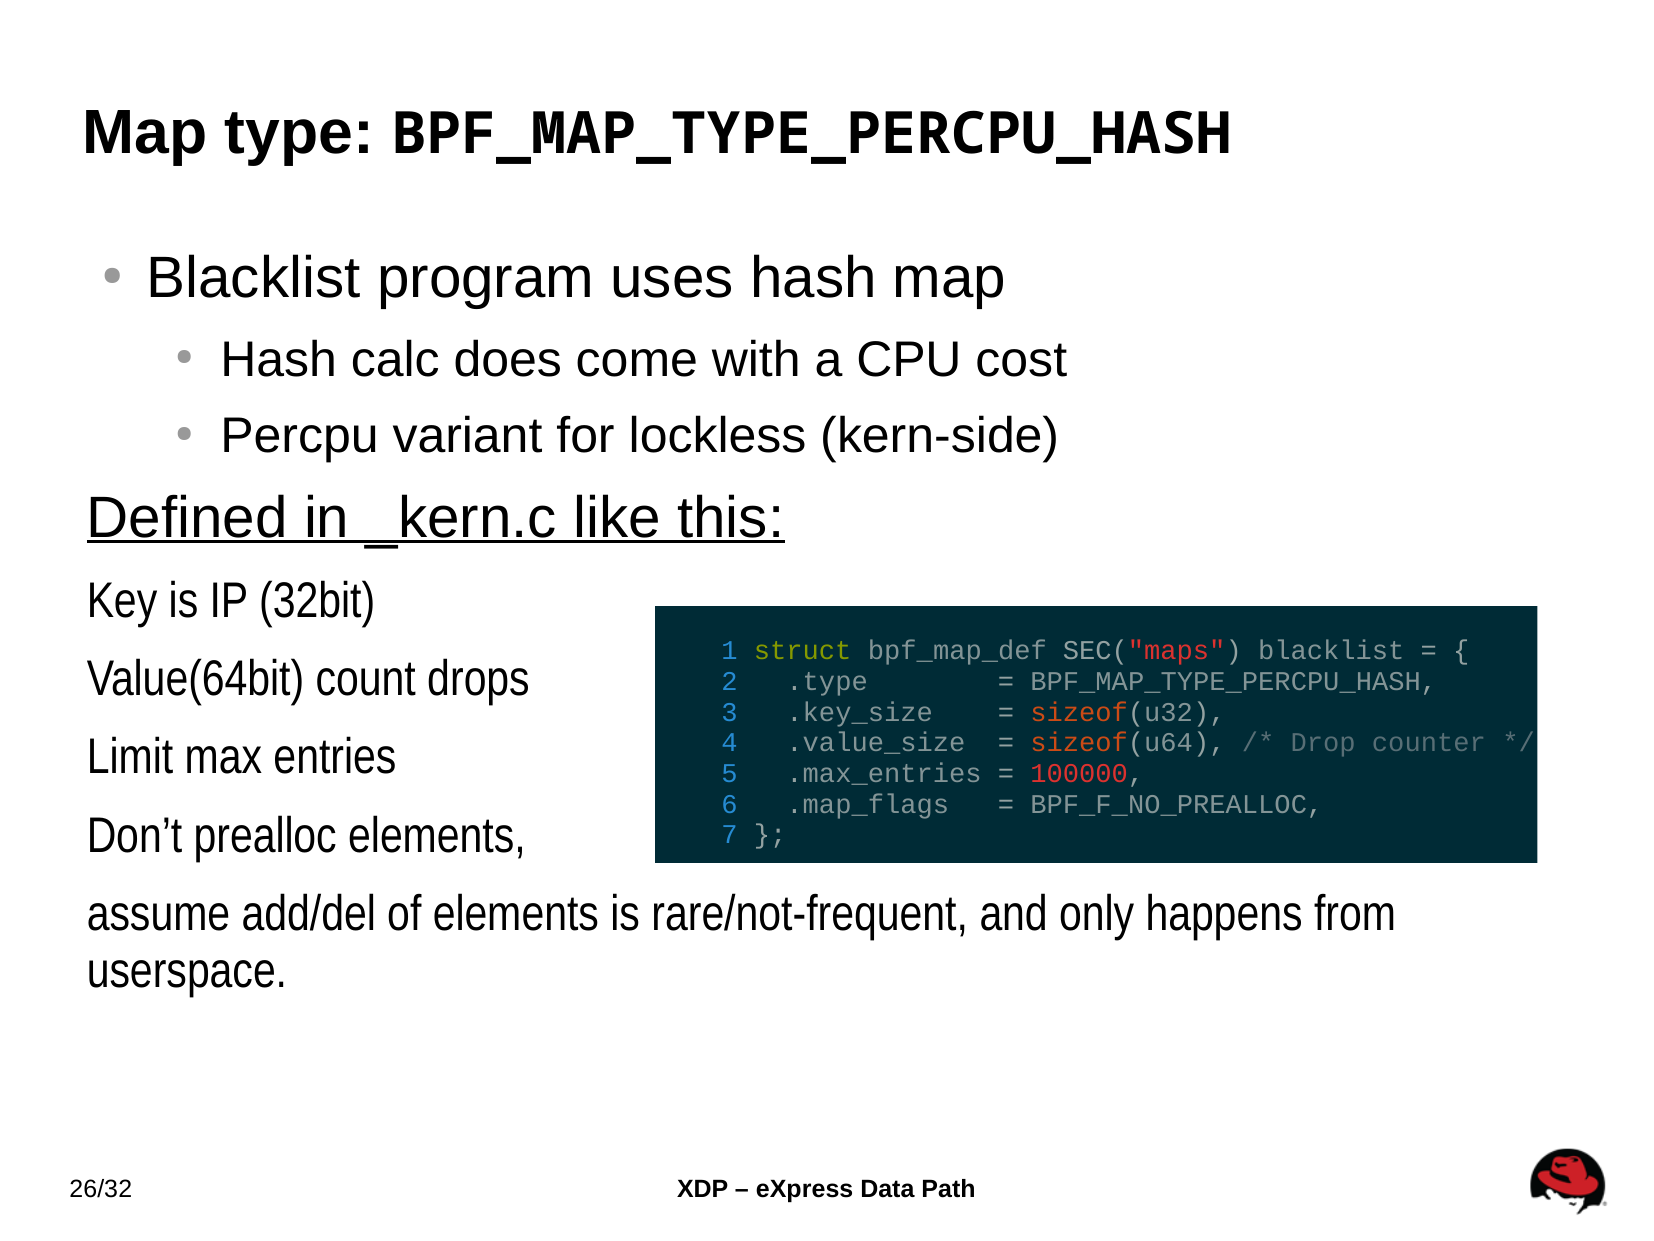

# Map type: BPF_MAP_TYPE_PERCPU_HASH
Blacklist program uses hash map
Hash calc does come with a CPU cost
Percpu variant for lockless (kern-side)
Defined in _kern.c like this:
Key is IP (32bit)
Value(64bit) count drops
Limit max entries
Don’t prealloc elements,
assume add/del of elements is rare/not-frequent, and only happens from userspace.